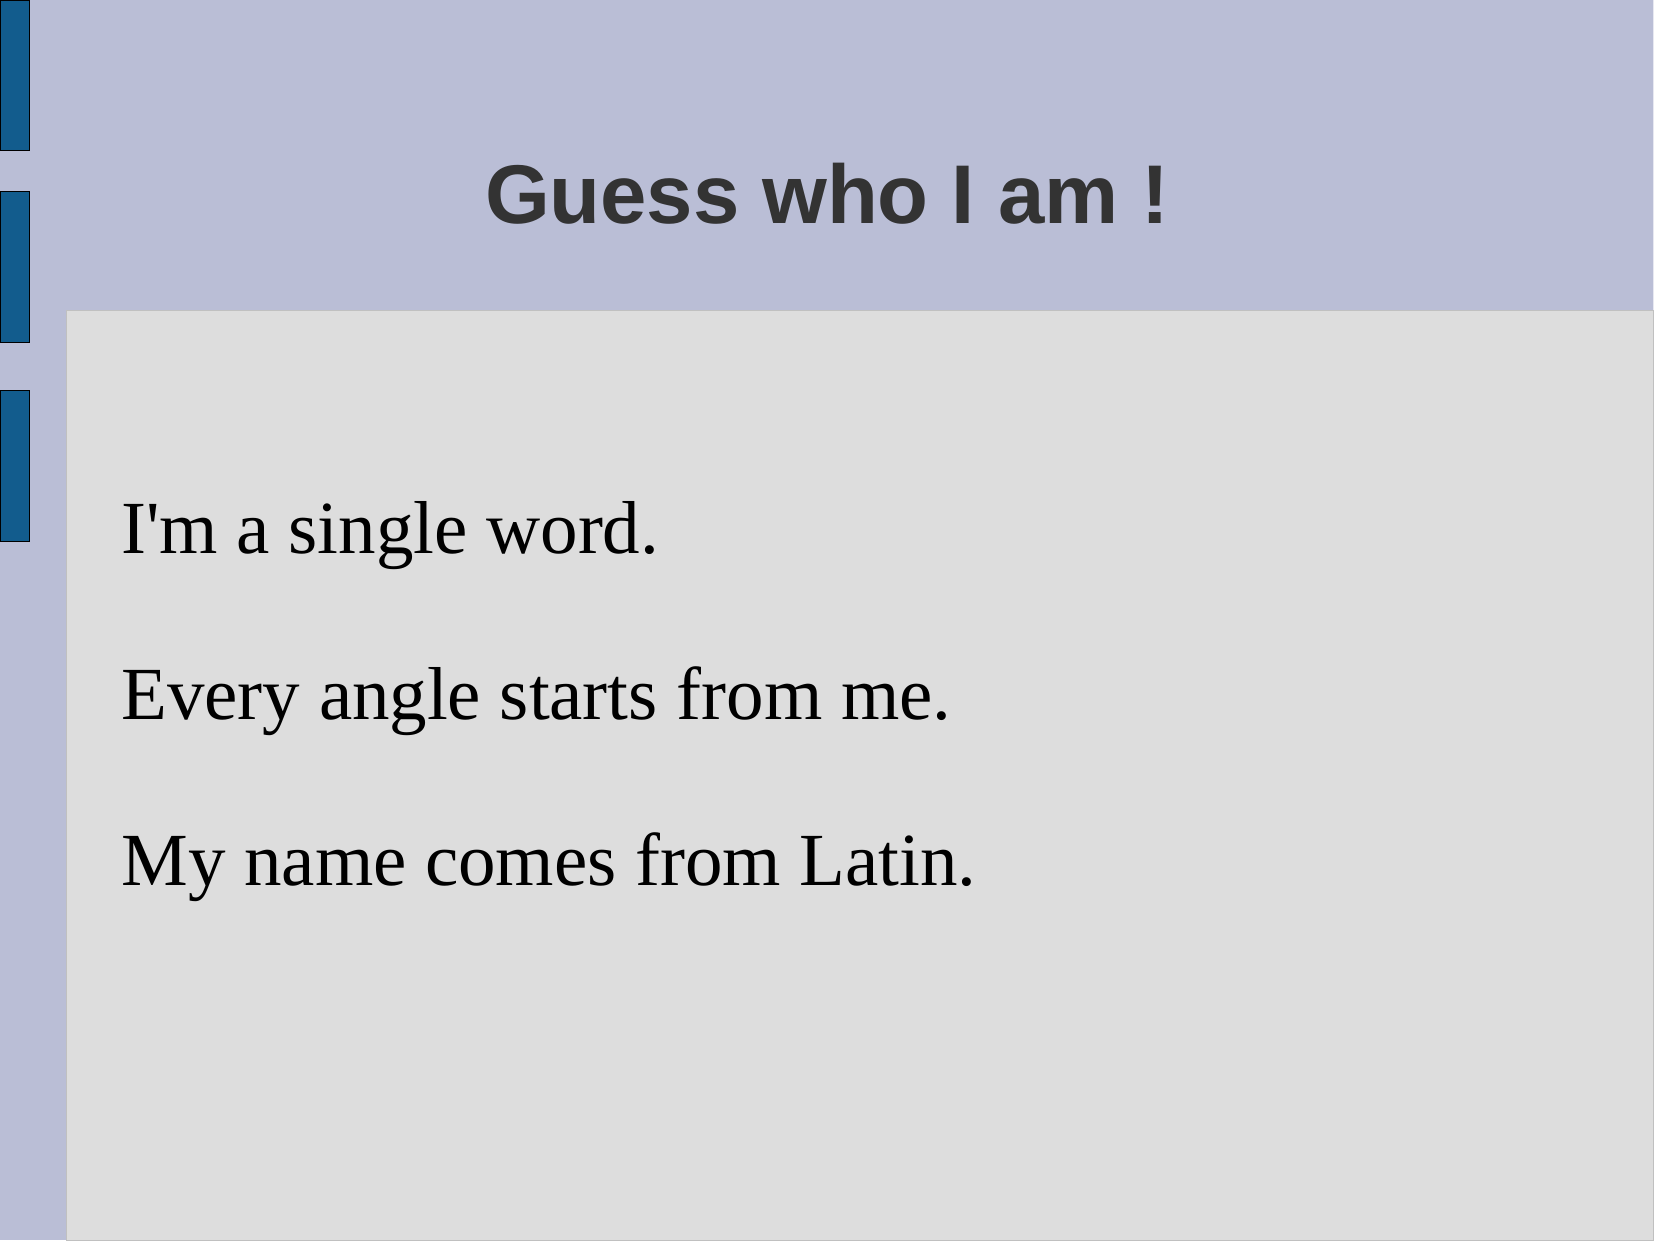

# Guess who I am !
I'm a single word.
Every angle starts from me.
My name comes from Latin.